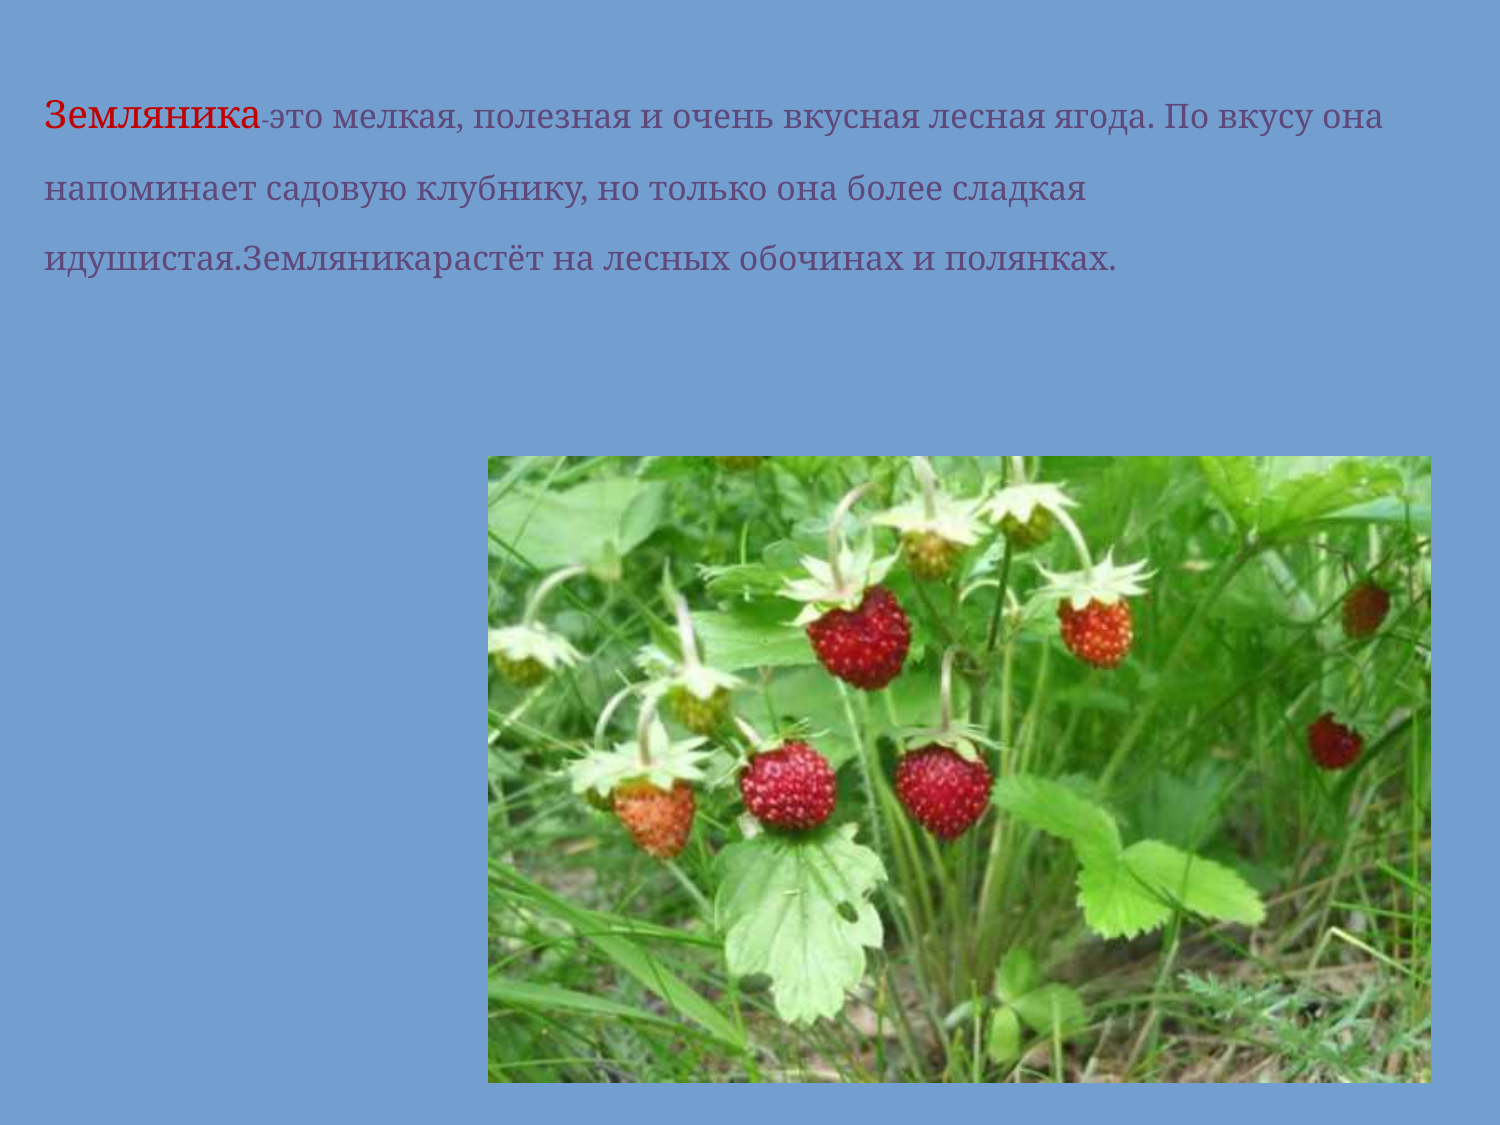

Земляника-это мелкая, полезная и очень вкусная лесная ягода. По вкусу она напоминает садовую клубнику, но только она более сладкая идушистая.Земляникарастёт на лесных обочинах и полянках.